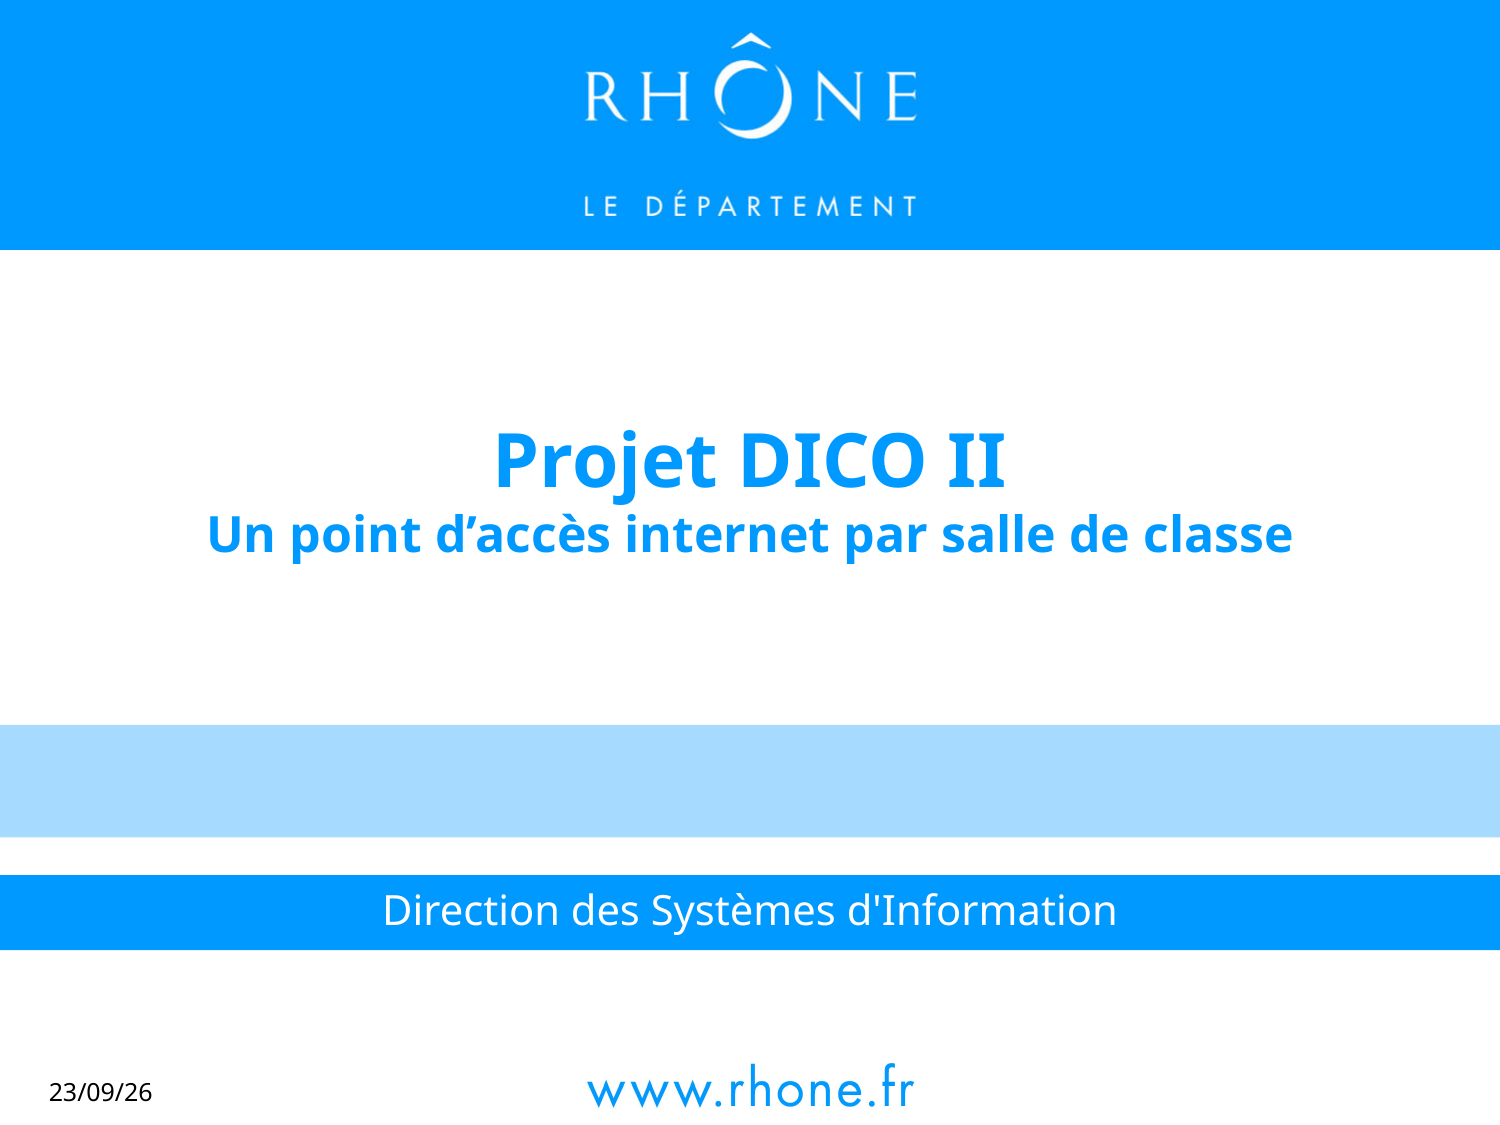

# Projet DICO II Un point d’accès internet par salle de classe
Direction des Systèmes d'Information